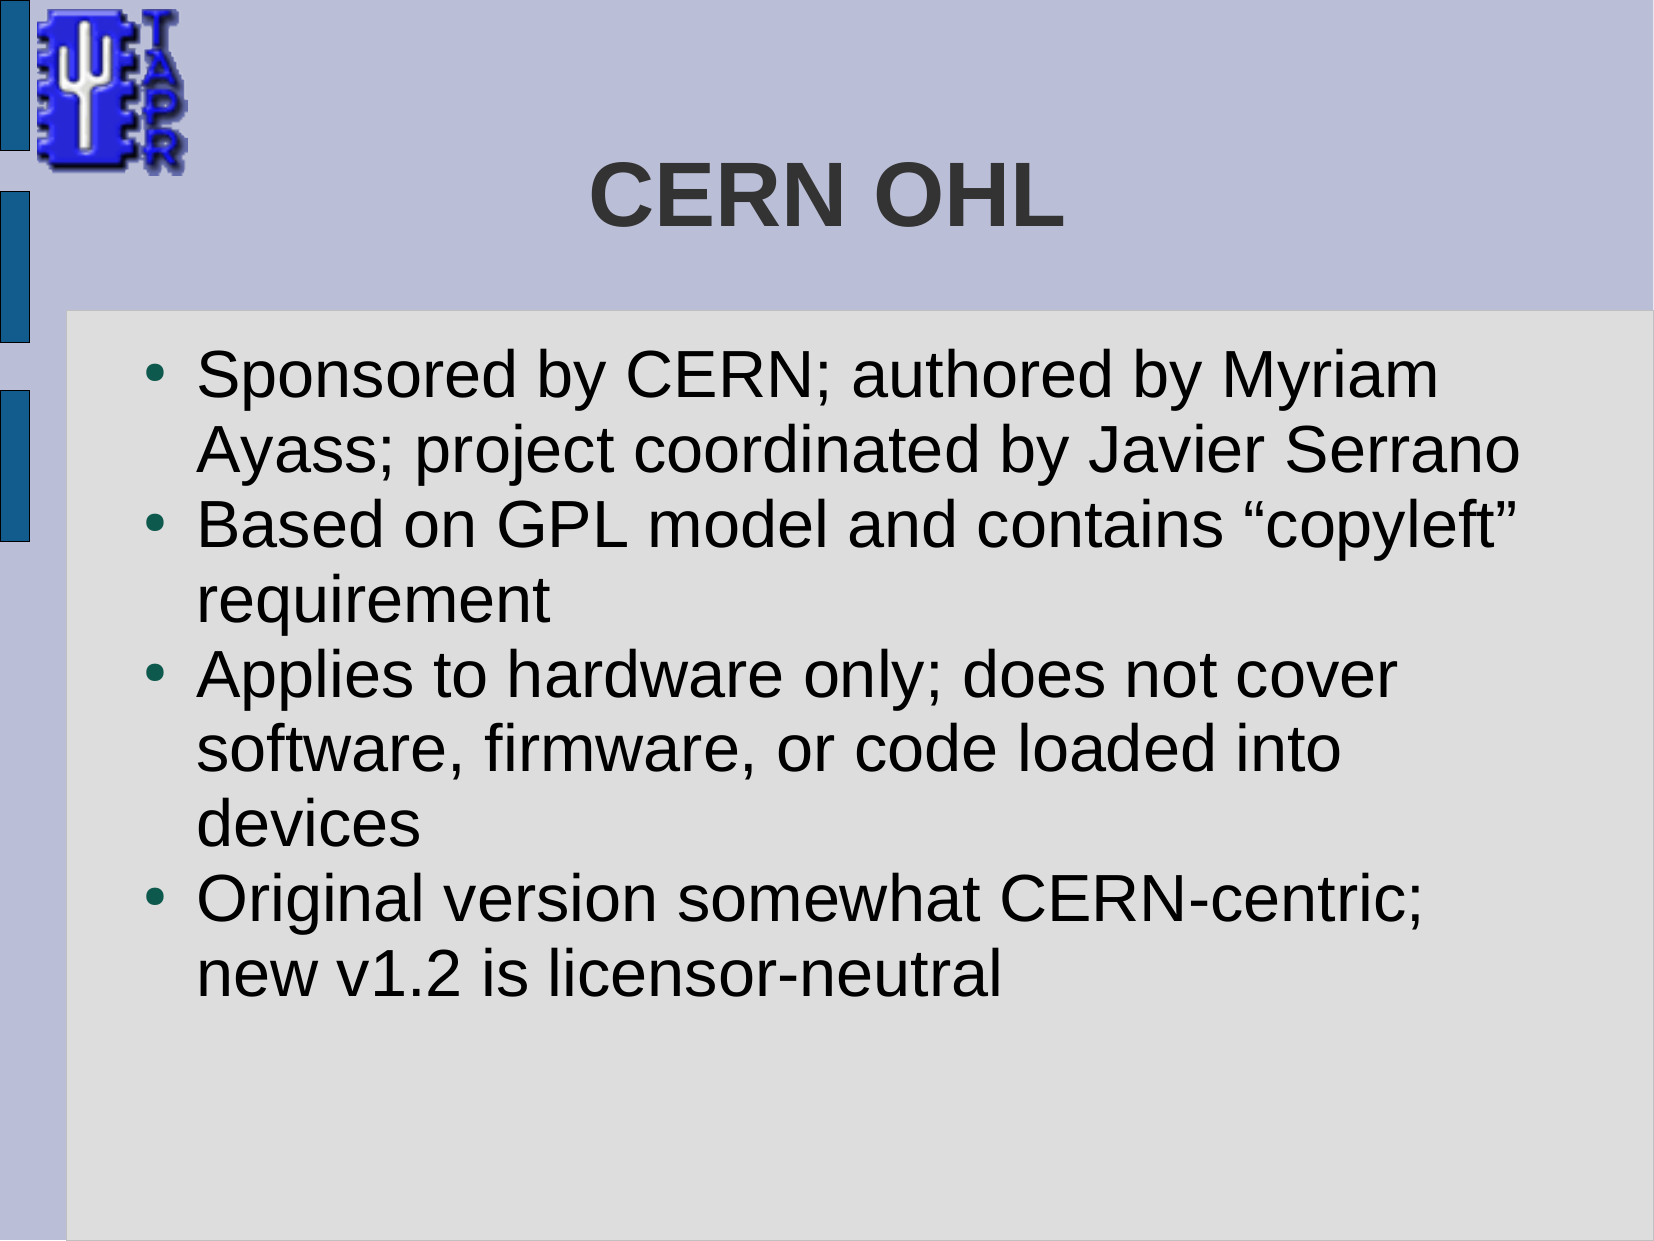

# CERN OHL
Sponsored by CERN; authored by Myriam Ayass; project coordinated by Javier Serrano
Based on GPL model and contains “copyleft” requirement
Applies to hardware only; does not cover software, firmware, or code loaded into devices
Original version somewhat CERN-centric; new v1.2 is licensor-neutral